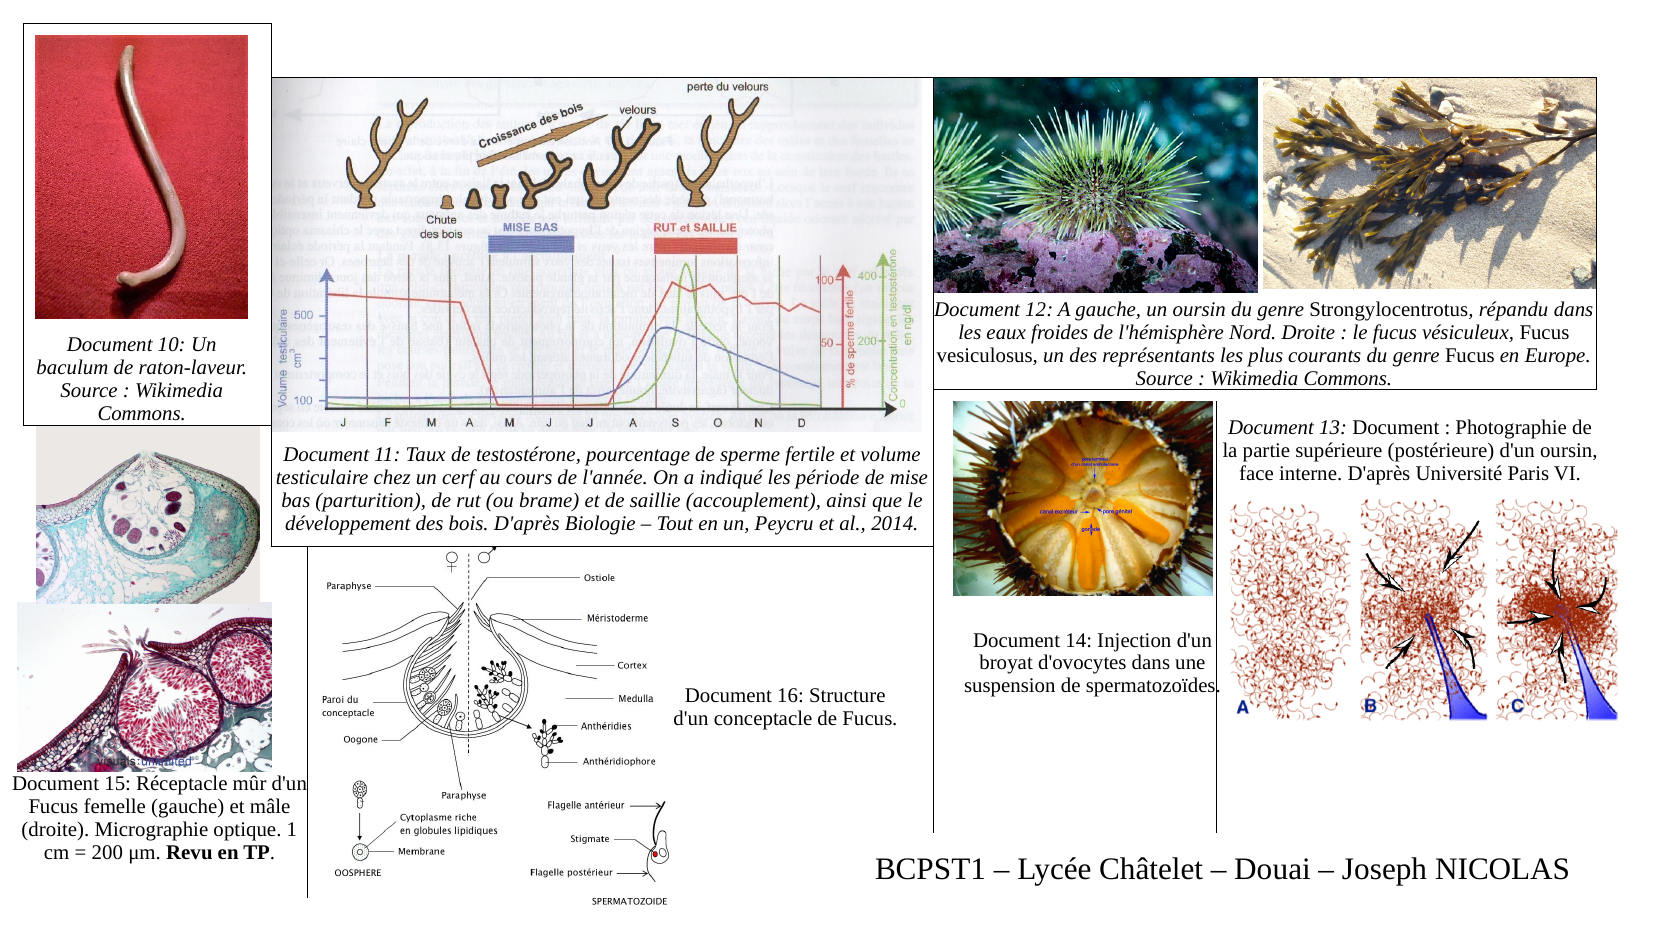

Document 12: A gauche, un oursin du genre Strongylocentrotus, répandu dans les eaux froides de l'hémisphère Nord. Droite : le fucus vésiculeux, Fucus vesiculosus, un des représentants les plus courants du genre Fucus en Europe. Source : Wikimedia Commons.
Document 10: Un baculum de raton-laveur. Source : Wikimedia Commons.
Document 13: Document : Photographie de la partie supérieure (postérieure) d'un oursin, face interne. D'après Université Paris VI.
Document 11: Taux de testostérone, pourcentage de sperme fertile et volume testiculaire chez un cerf au cours de l'année. On a indiqué les période de mise bas (parturition), de rut (ou brame) et de saillie (accouplement), ainsi que le développement des bois. D'après Biologie – Tout en un, Peycru et al., 2014.
Document 14: Injection d'un broyat d'ovocytes dans une suspension de spermatozoïdes.
Document 16: Structure d'un conceptacle de Fucus.
Document 15: Réceptacle mûr d'un Fucus femelle (gauche) et mâle (droite). Micrographie optique. 1 cm = 200 μm. Revu en TP.
BCPST1 – Lycée Châtelet – Douai – Joseph NICOLAS